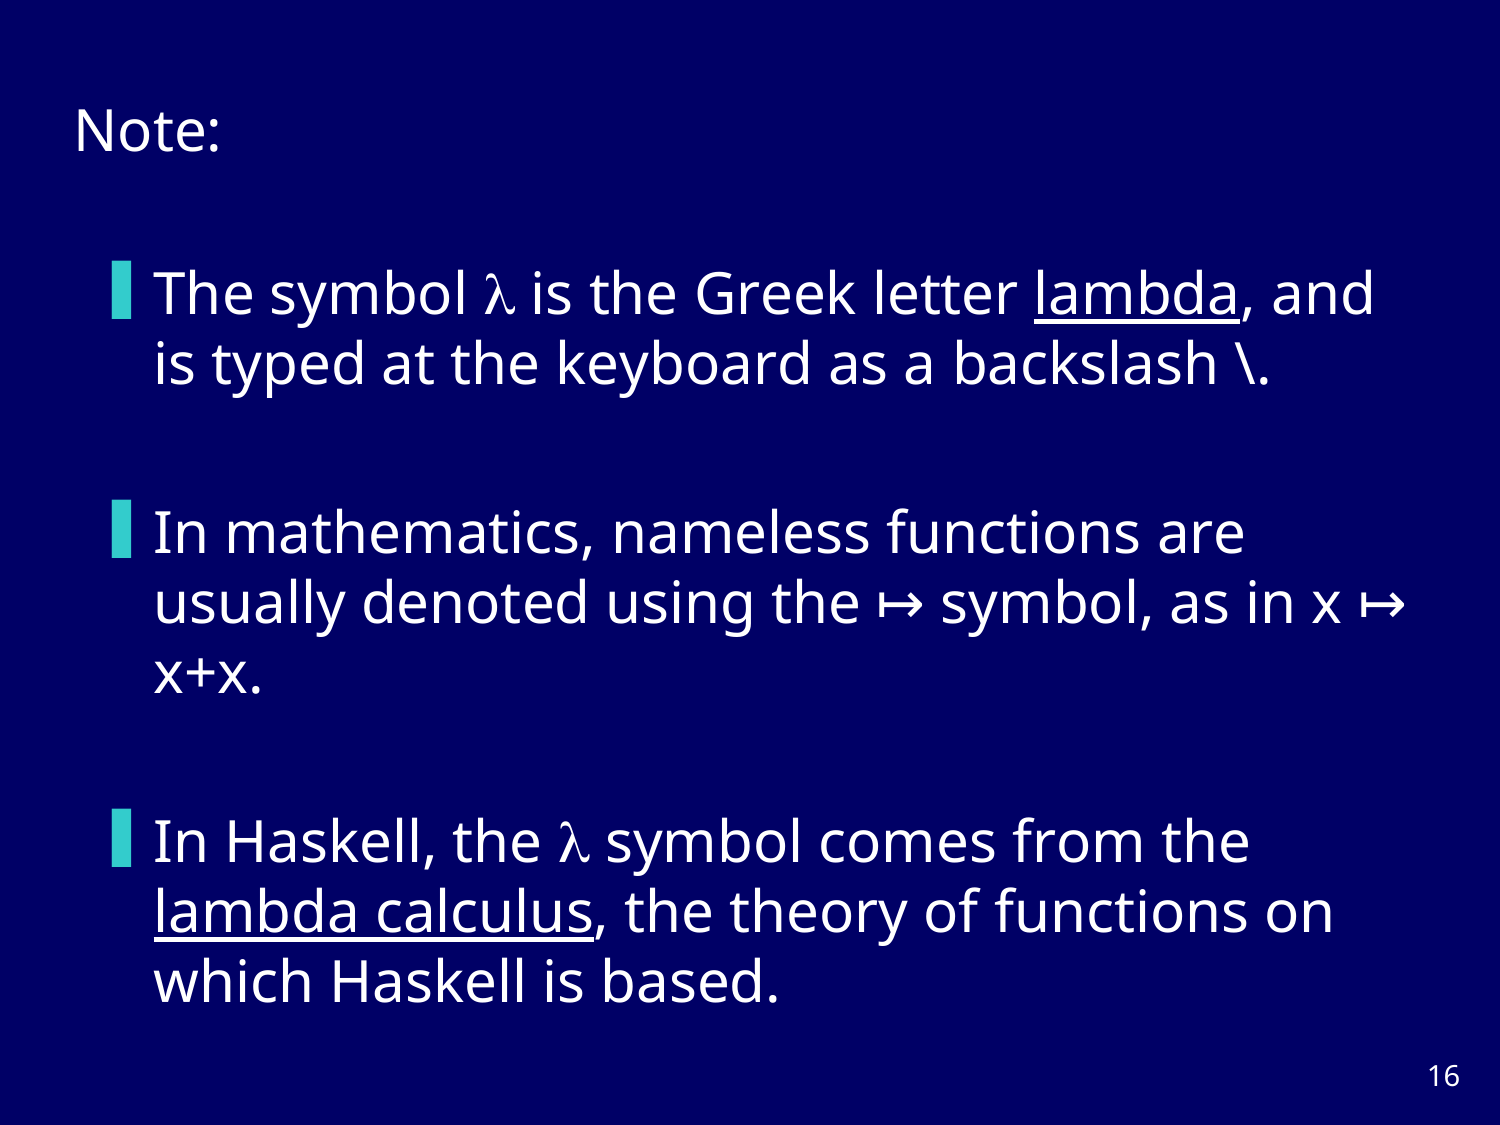

Note:
The symbol  is the Greek letter lambda, and is typed at the keyboard as a backslash \.
In mathematics, nameless functions are usually denoted using the  symbol, as in x  x+x.
In Haskell, the  symbol comes from the lambda calculus, the theory of functions on which Haskell is based.